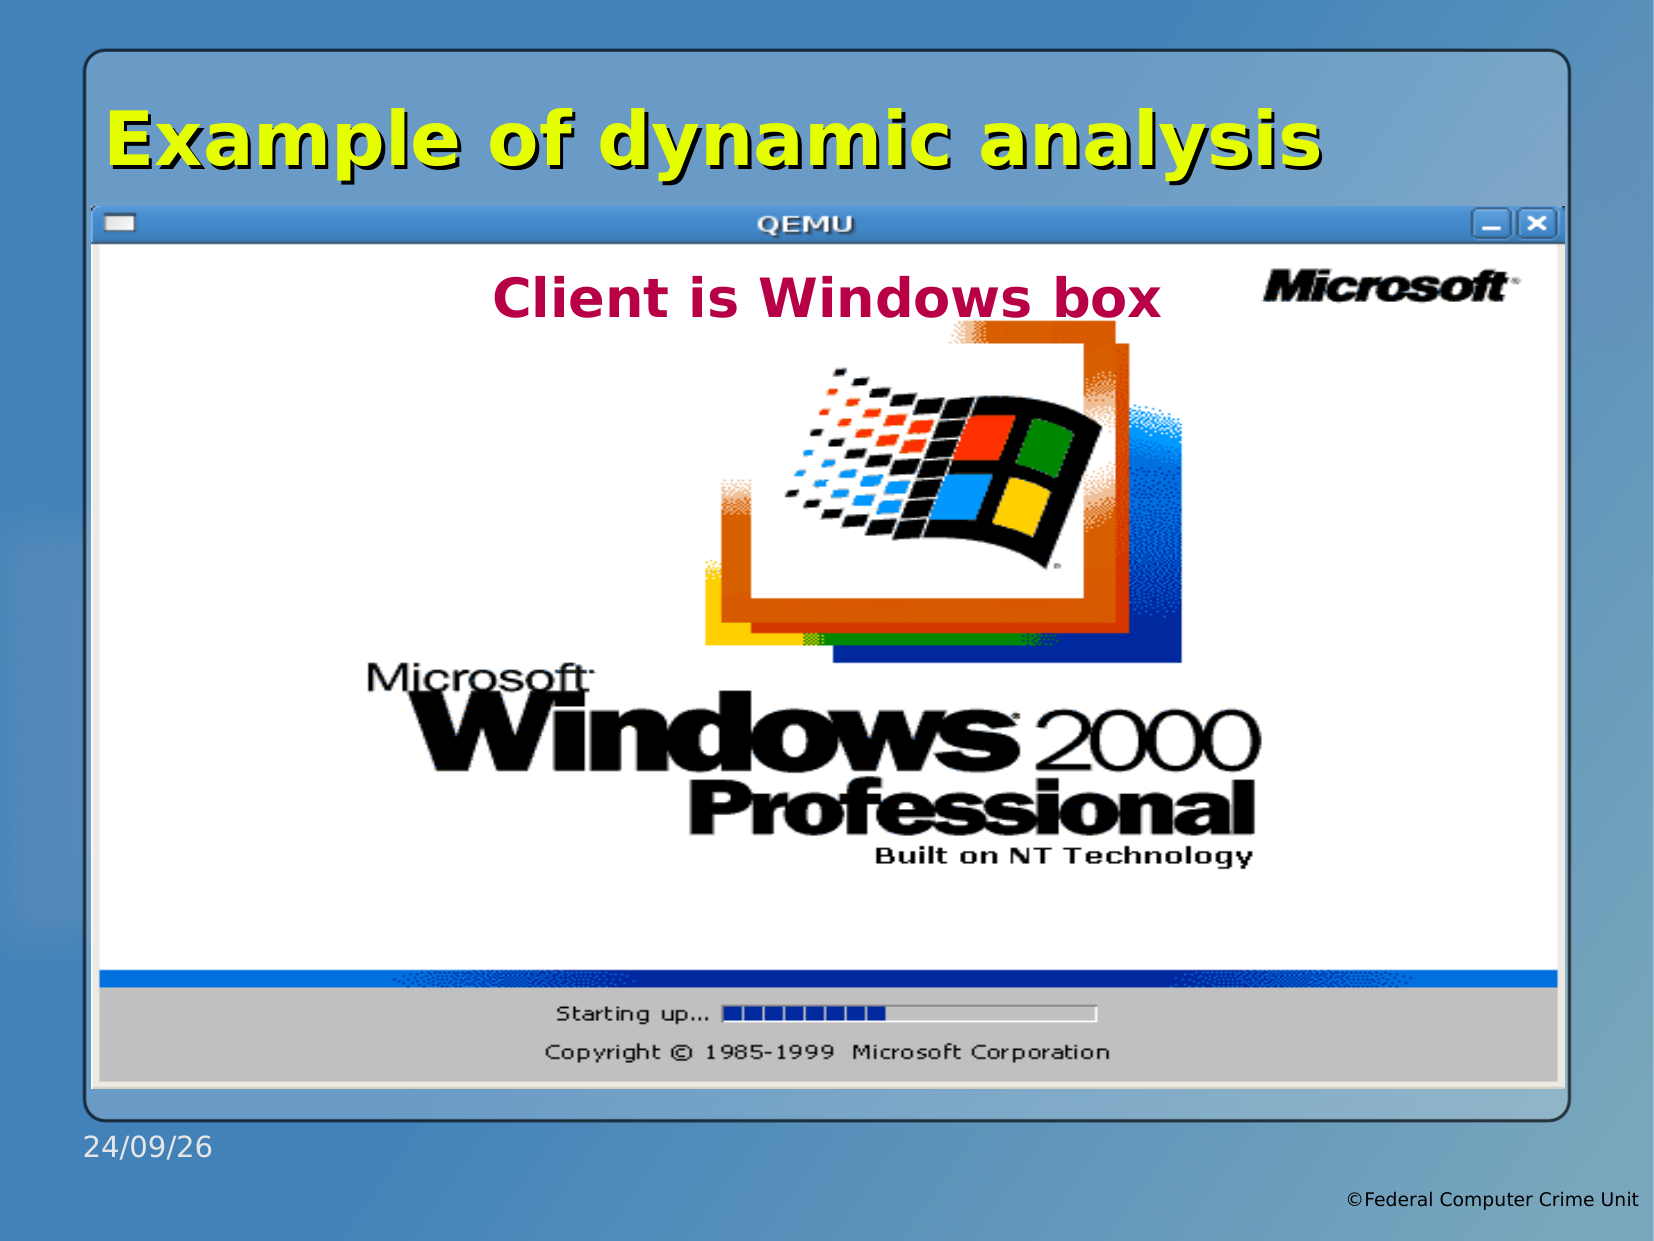

Example of dynamic analysis
Client is Windows box
©Federal Computer Crime Unit